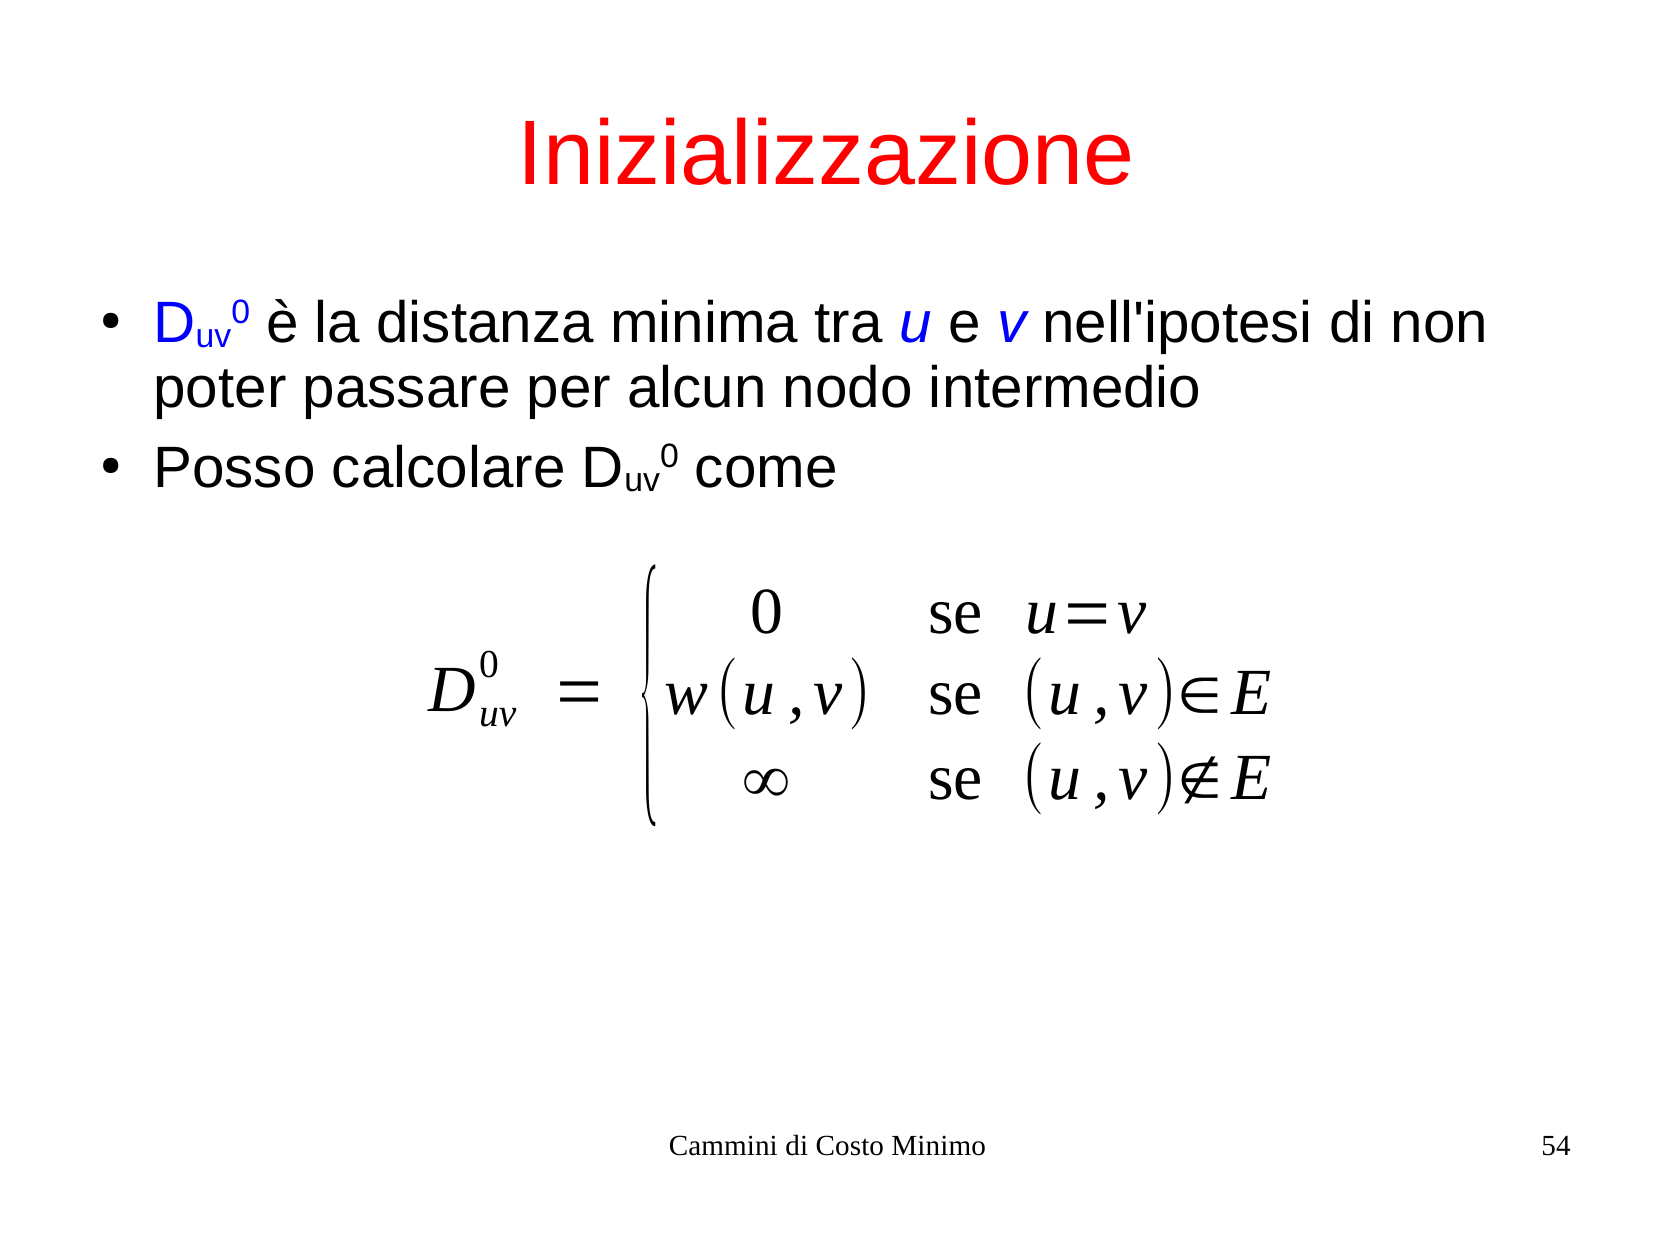

# Inizializzazione
Duv0 è la distanza minima tra u e v nell'ipotesi di non poter passare per alcun nodo intermedio
Posso calcolare Duv0 come
Cammini di Costo Minimo
54